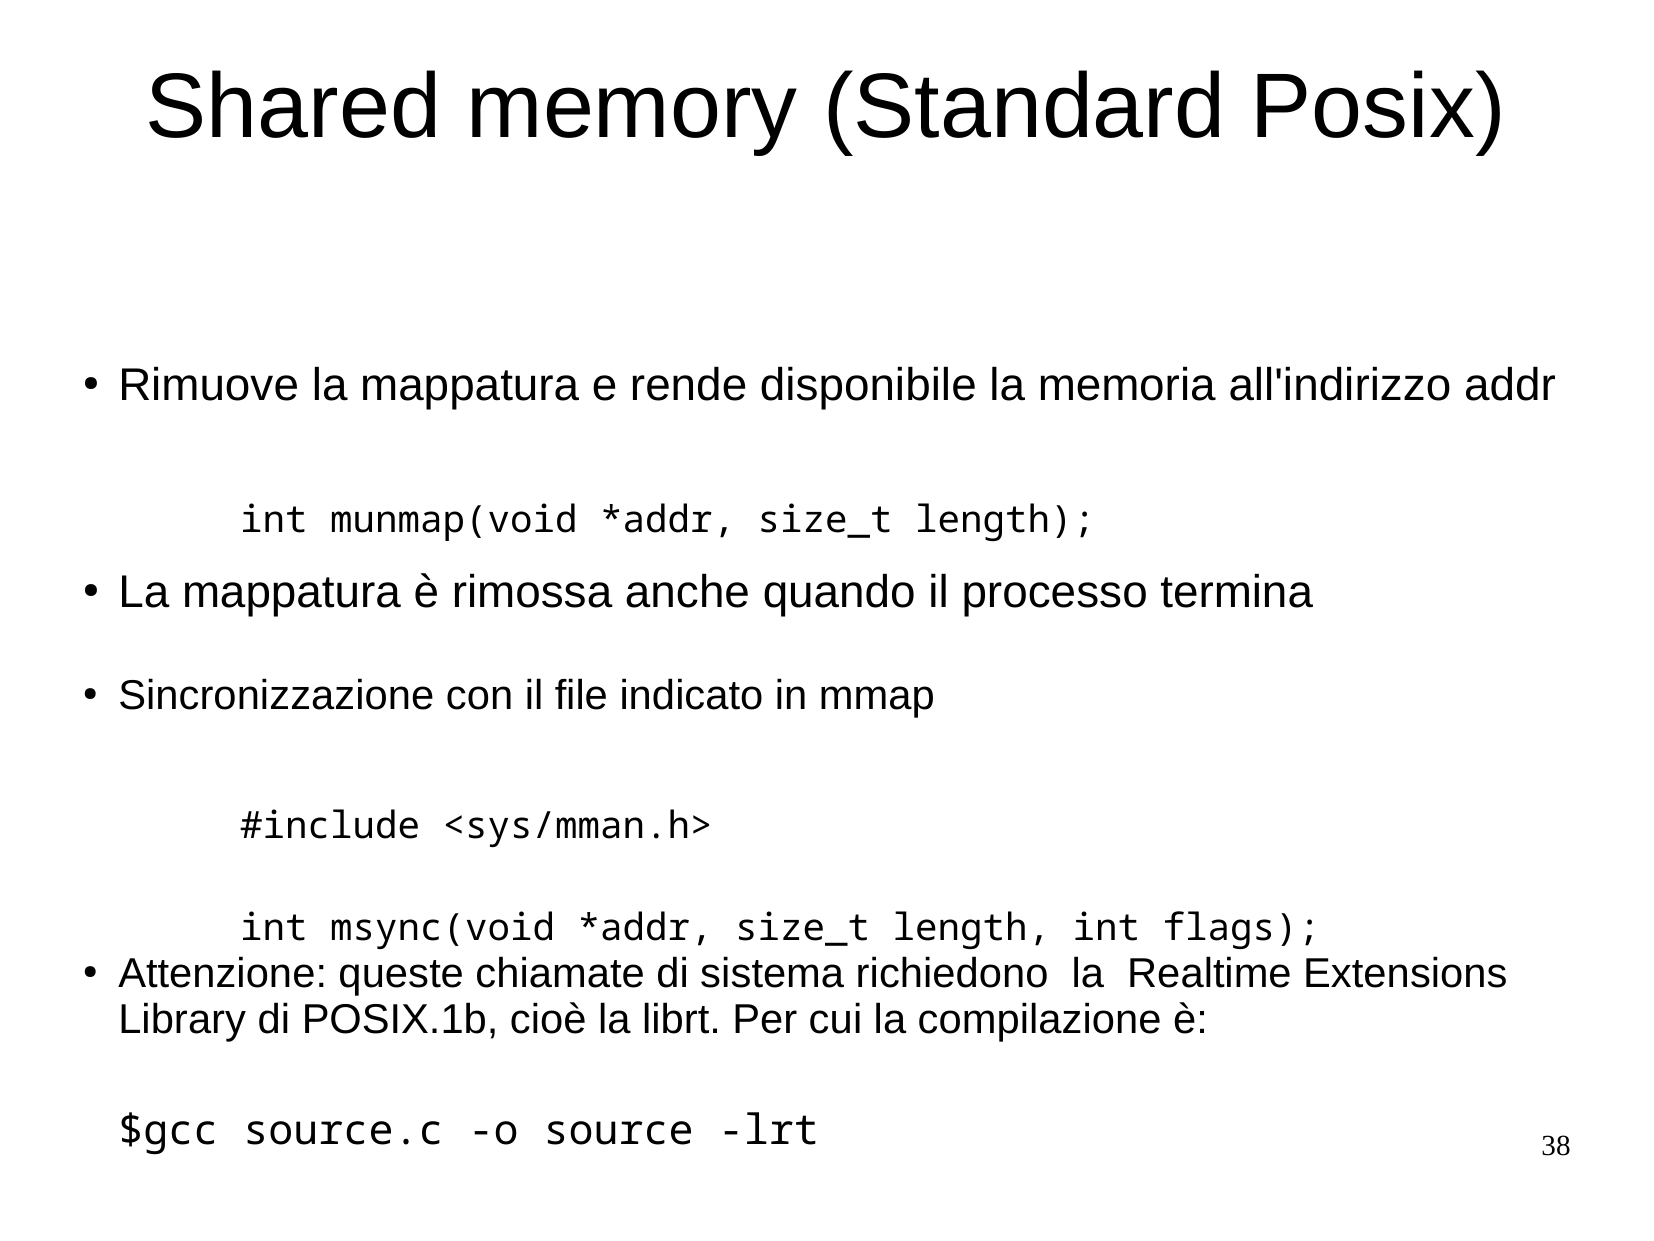

Shared memory (Standard Posix)
Rimuove la mappatura e rende disponibile la memoria all'indirizzo addr
# int munmap(void *addr, size_t length);
 #include <sys/mman.h>
 int msync(void *addr, size_t length, int flags);
La mappatura è rimossa anche quando il processo termina
Sincronizzazione con il file indicato in mmap
Attenzione: queste chiamate di sistema richiedono la Realtime Extensions Library di POSIX.1b, cioè la librt. Per cui la compilazione è:
$gcc source.c -o source -lrt
38